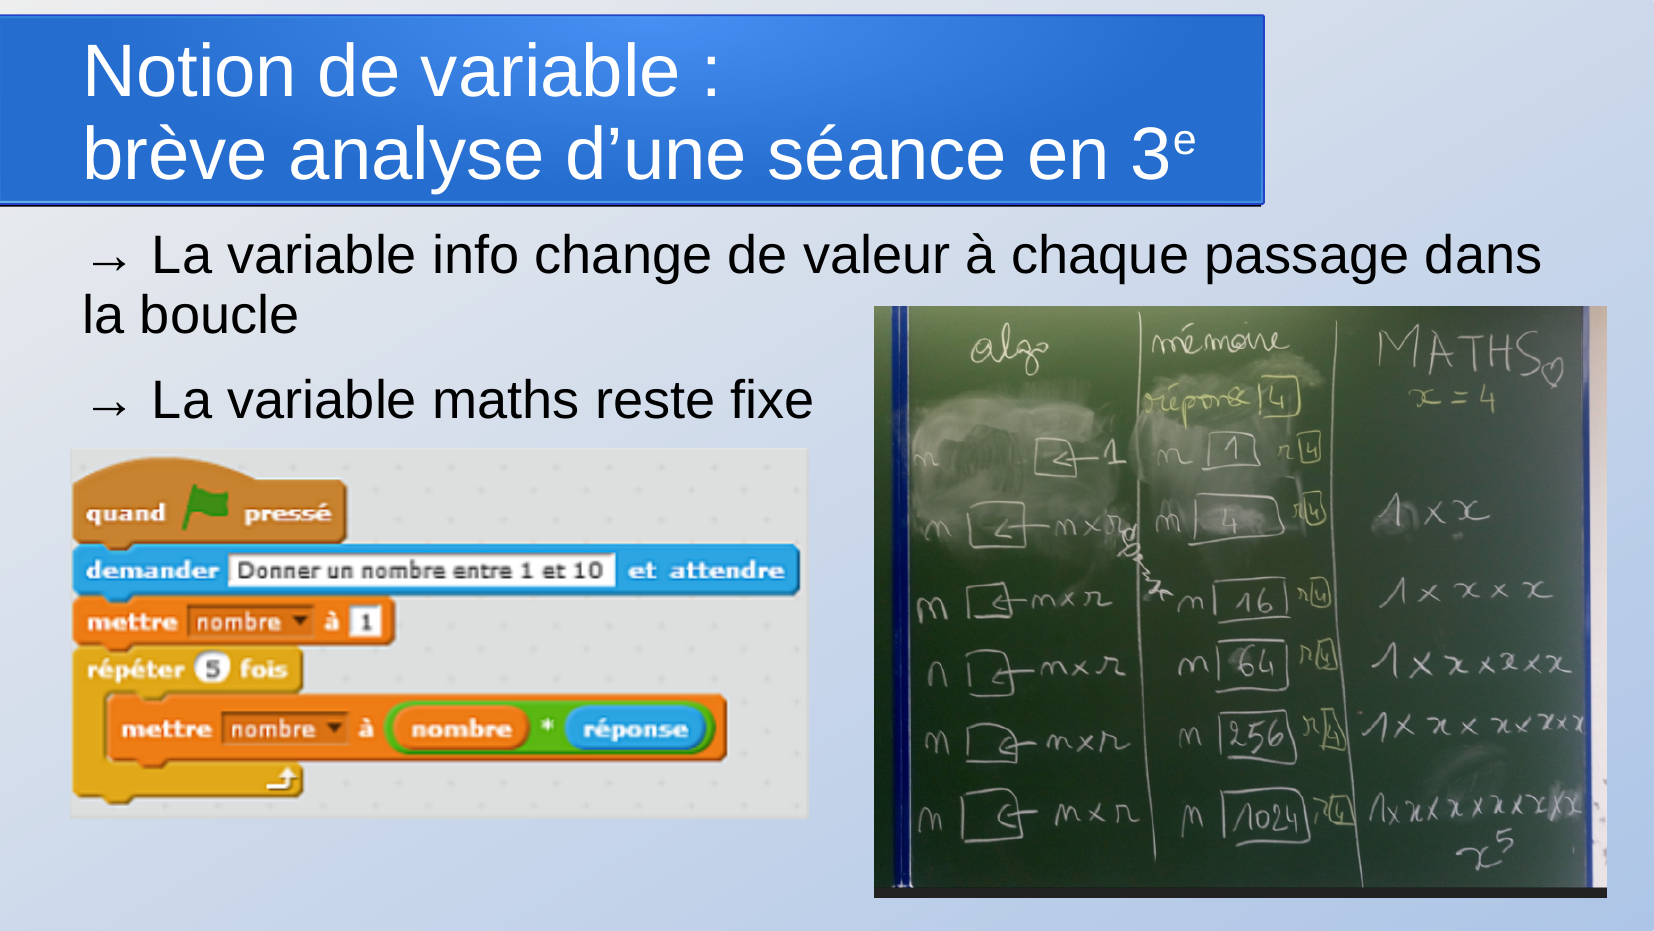

# Notion de variable : brève analyse d’une séance en 3e
→ La variable info change de valeur à chaque passage dans la boucle
→ La variable maths reste fixe